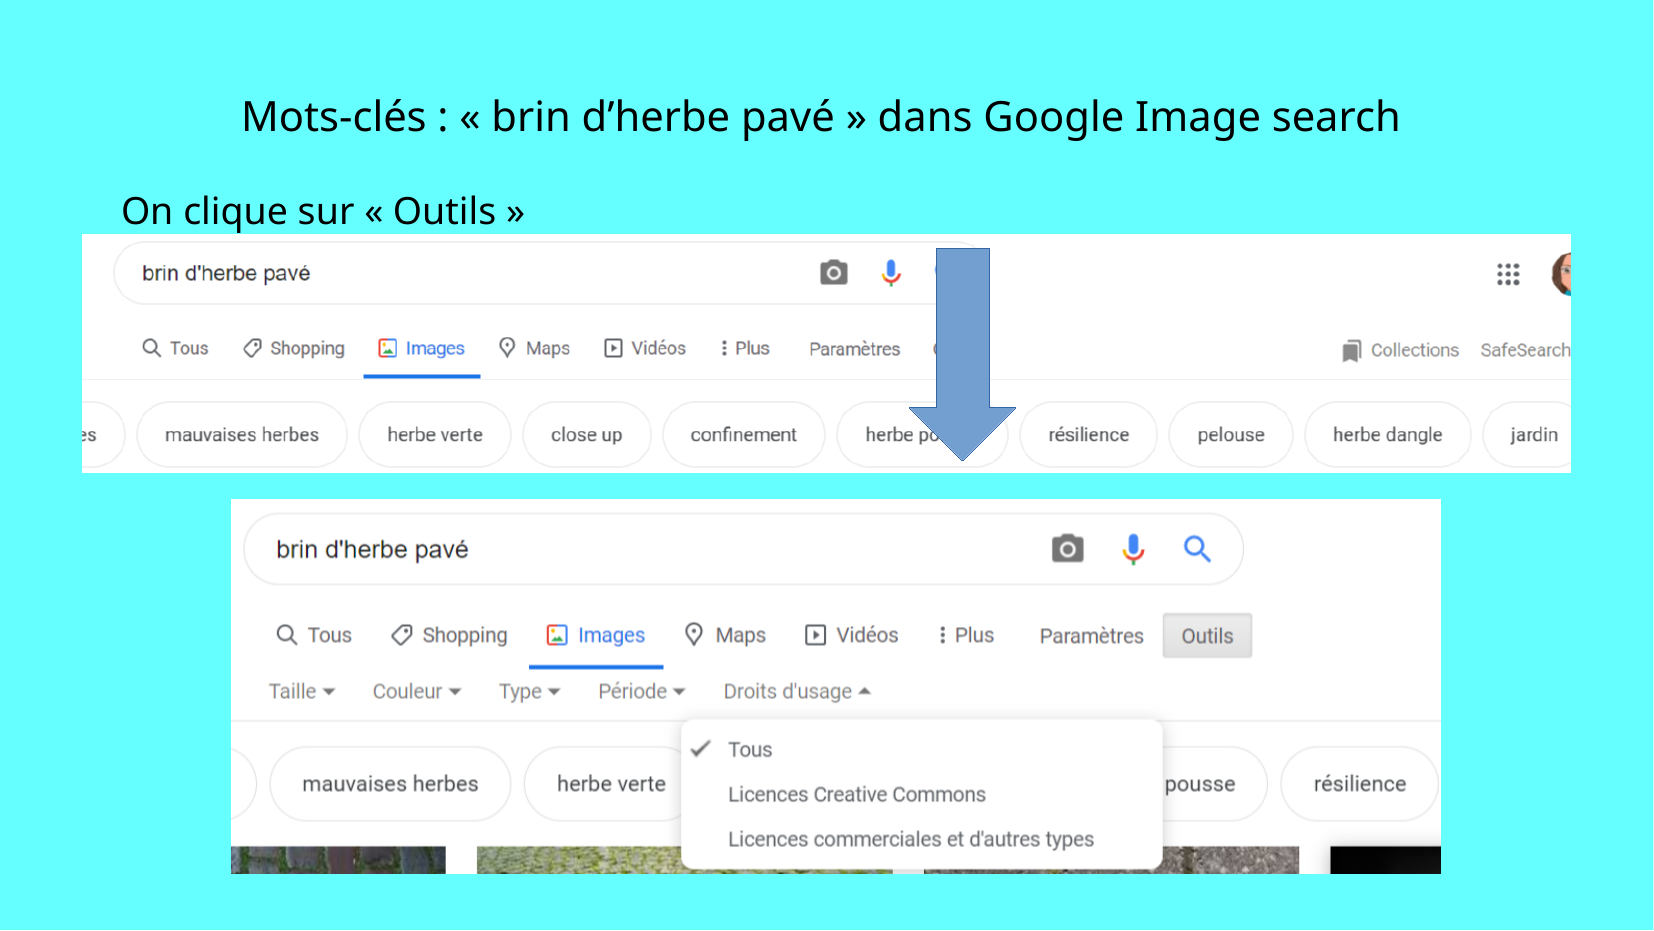

# Mots-clés : « brin d’herbe pavé » dans Google Image search
On clique sur « Outils »